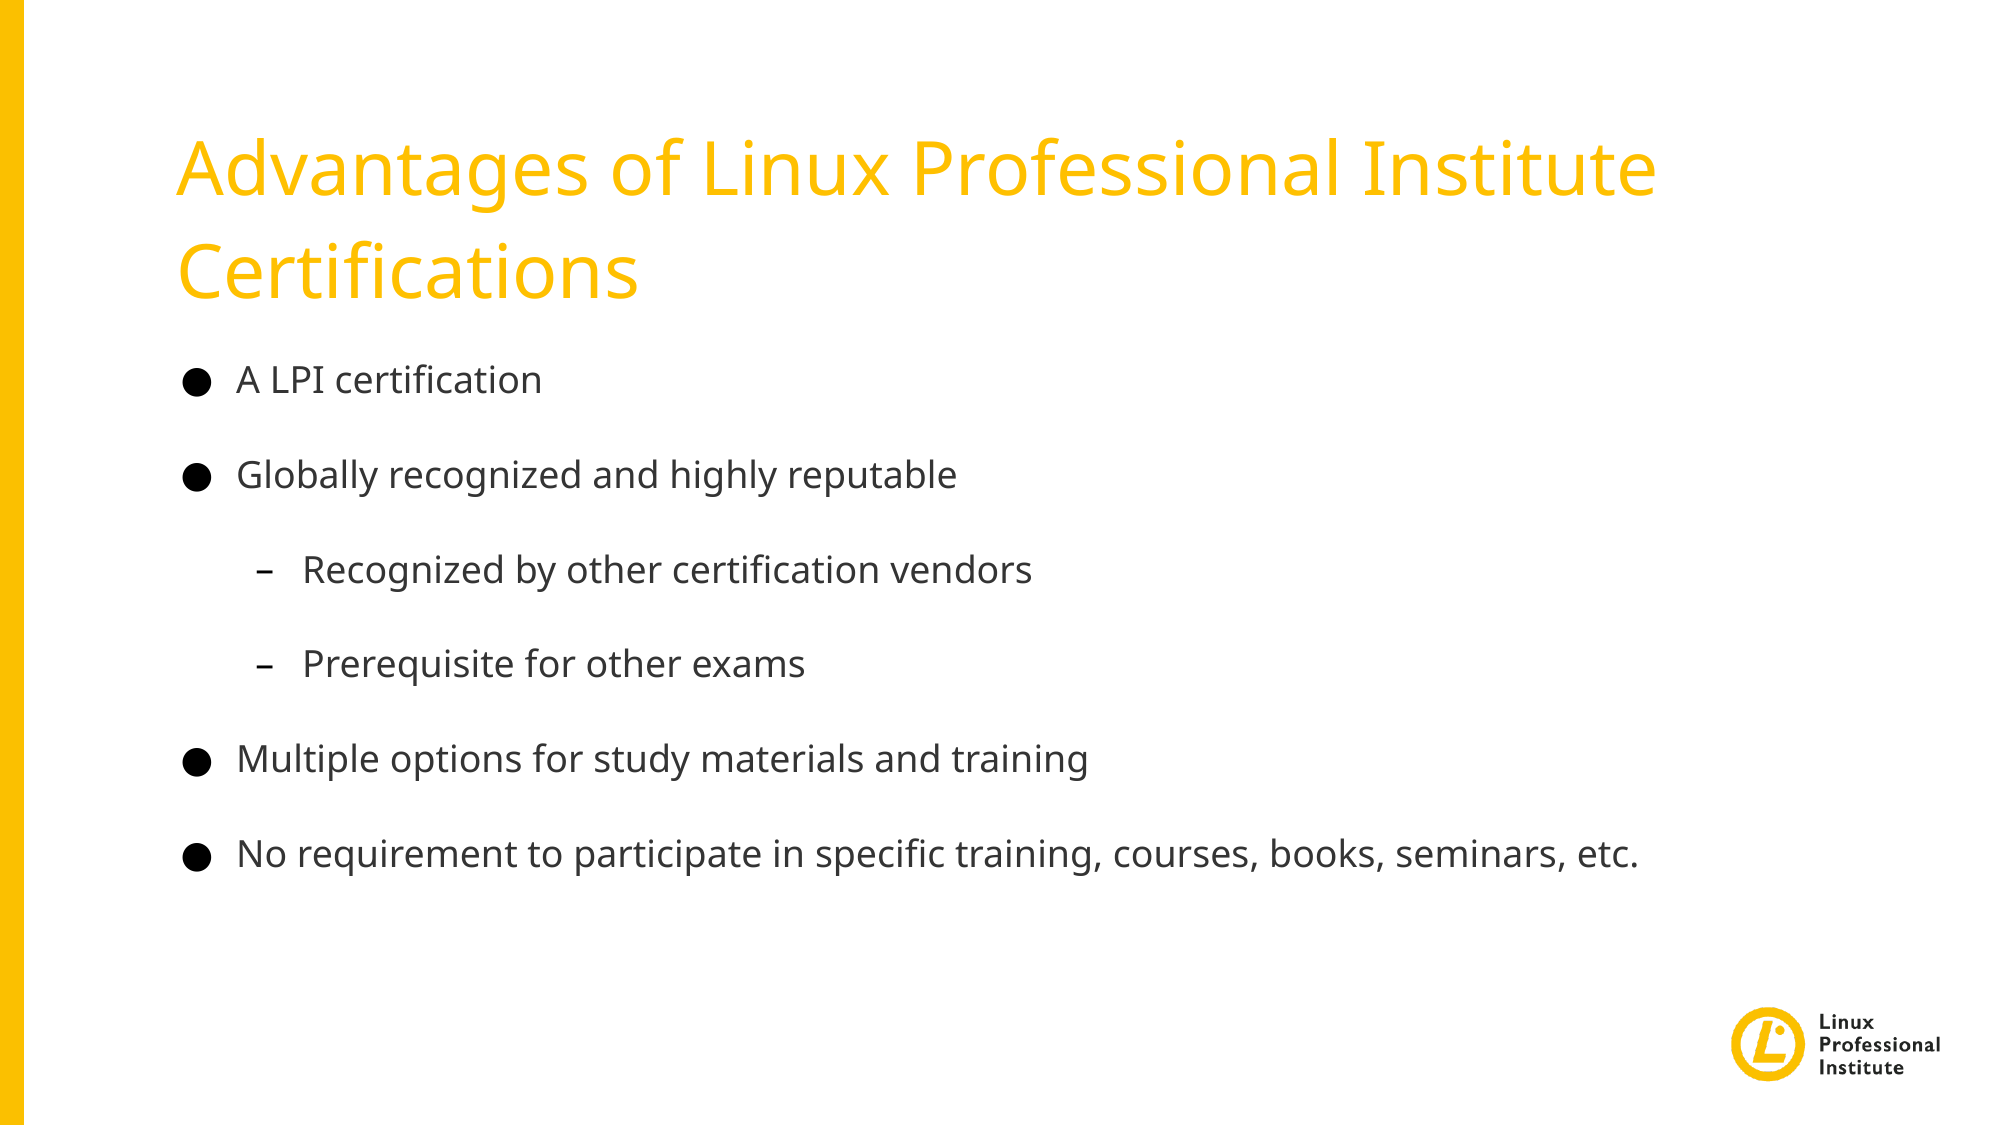

Advantages of Linux Professional Institute Certifications
A LPI certification
Globally recognized and highly reputable
Recognized by other certification vendors
Prerequisite for other exams
Multiple options for study materials and training
No requirement to participate in specific training, courses, books, seminars, etc.